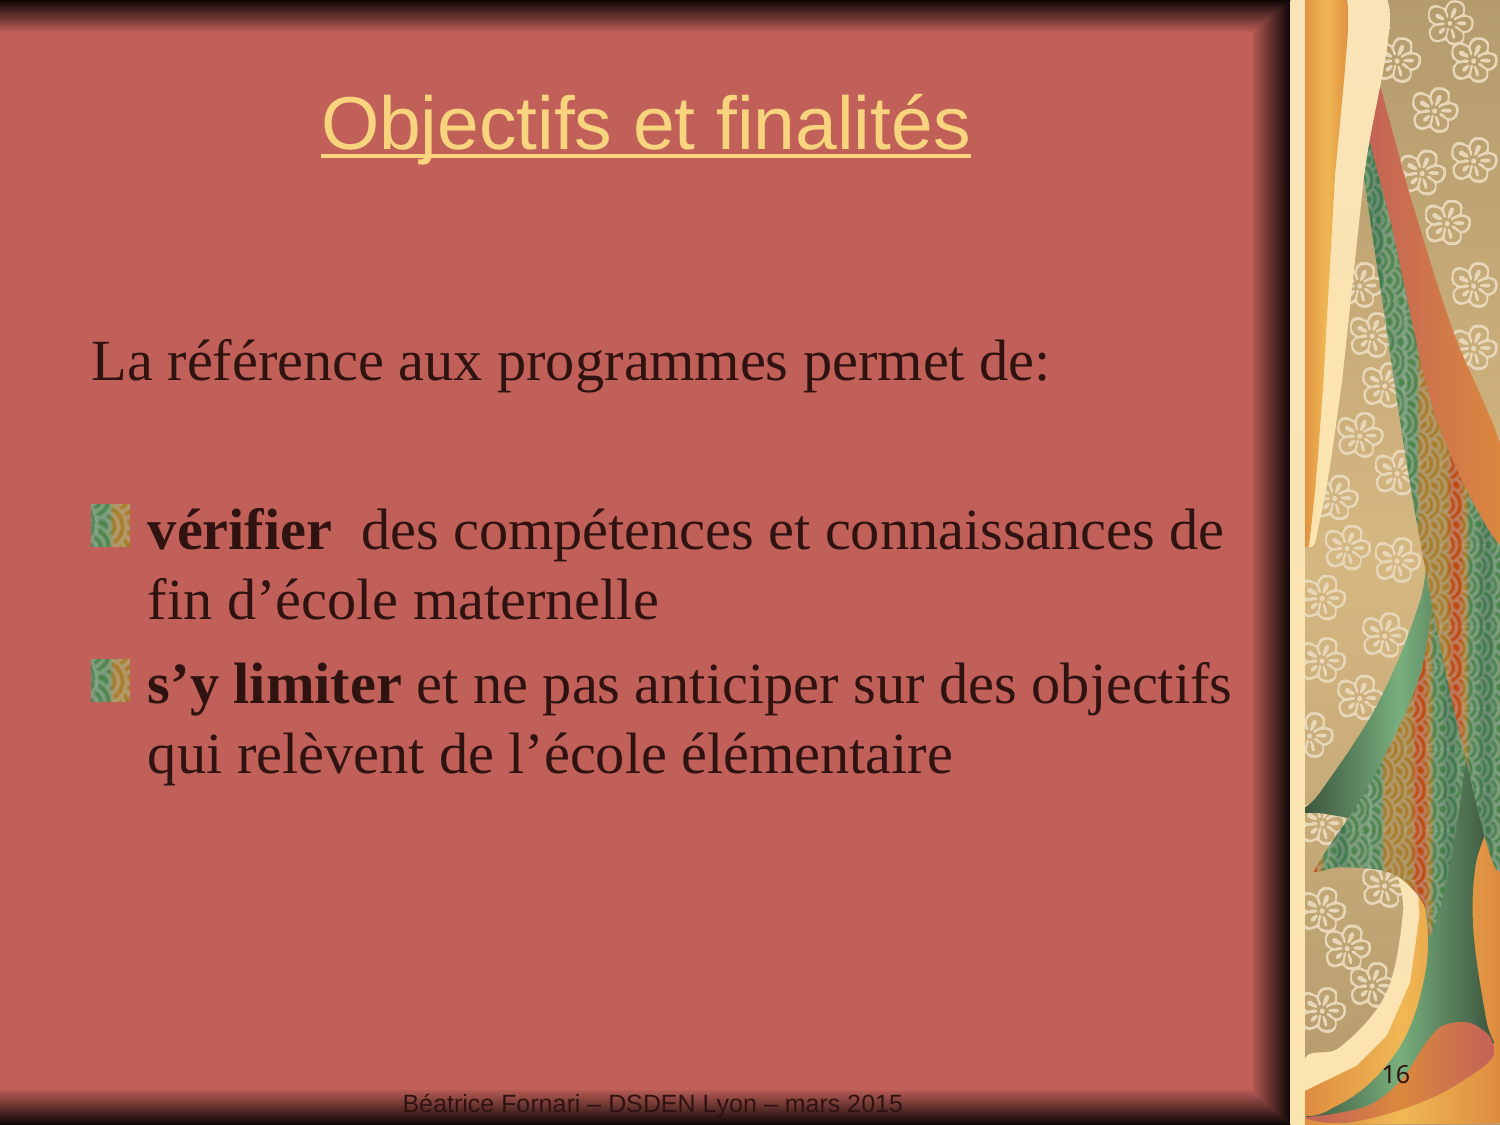

# Objectifs et finalités
La référence aux programmes permet de:
vérifier des compétences et connaissances de fin d’école maternelle
s’y limiter et ne pas anticiper sur des objectifs qui relèvent de l’école élémentaire
Béatrice Fornari – DSDEN Lyon – mars 2015